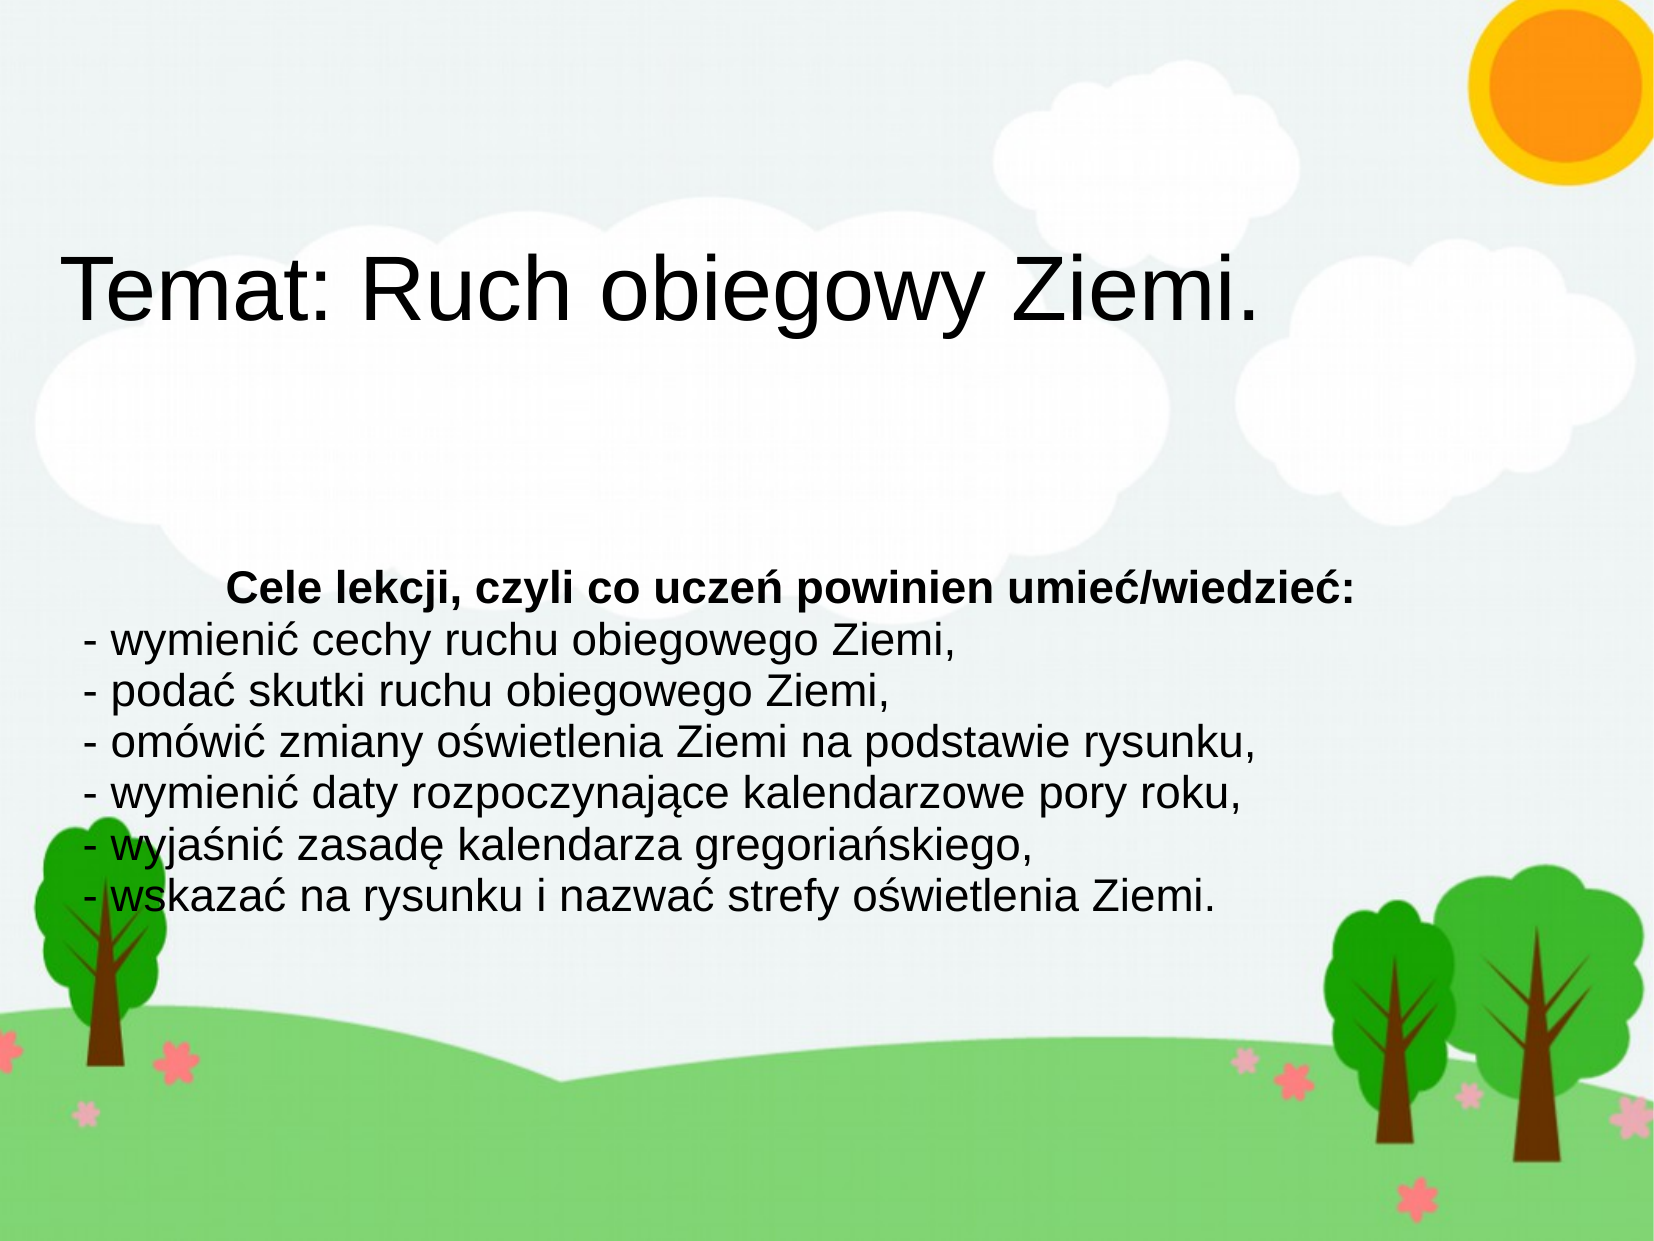

# Temat: Ruch obiegowy Ziemi.
Cele lekcji, czyli co uczeń powinien umieć/wiedzieć:
- wymienić cechy ruchu obiegowego Ziemi,
- podać skutki ruchu obiegowego Ziemi,
- omówić zmiany oświetlenia Ziemi na podstawie rysunku,
- wymienić daty rozpoczynające kalendarzowe pory roku,
- wyjaśnić zasadę kalendarza gregoriańskiego,
- wskazać na rysunku i nazwać strefy oświetlenia Ziemi.